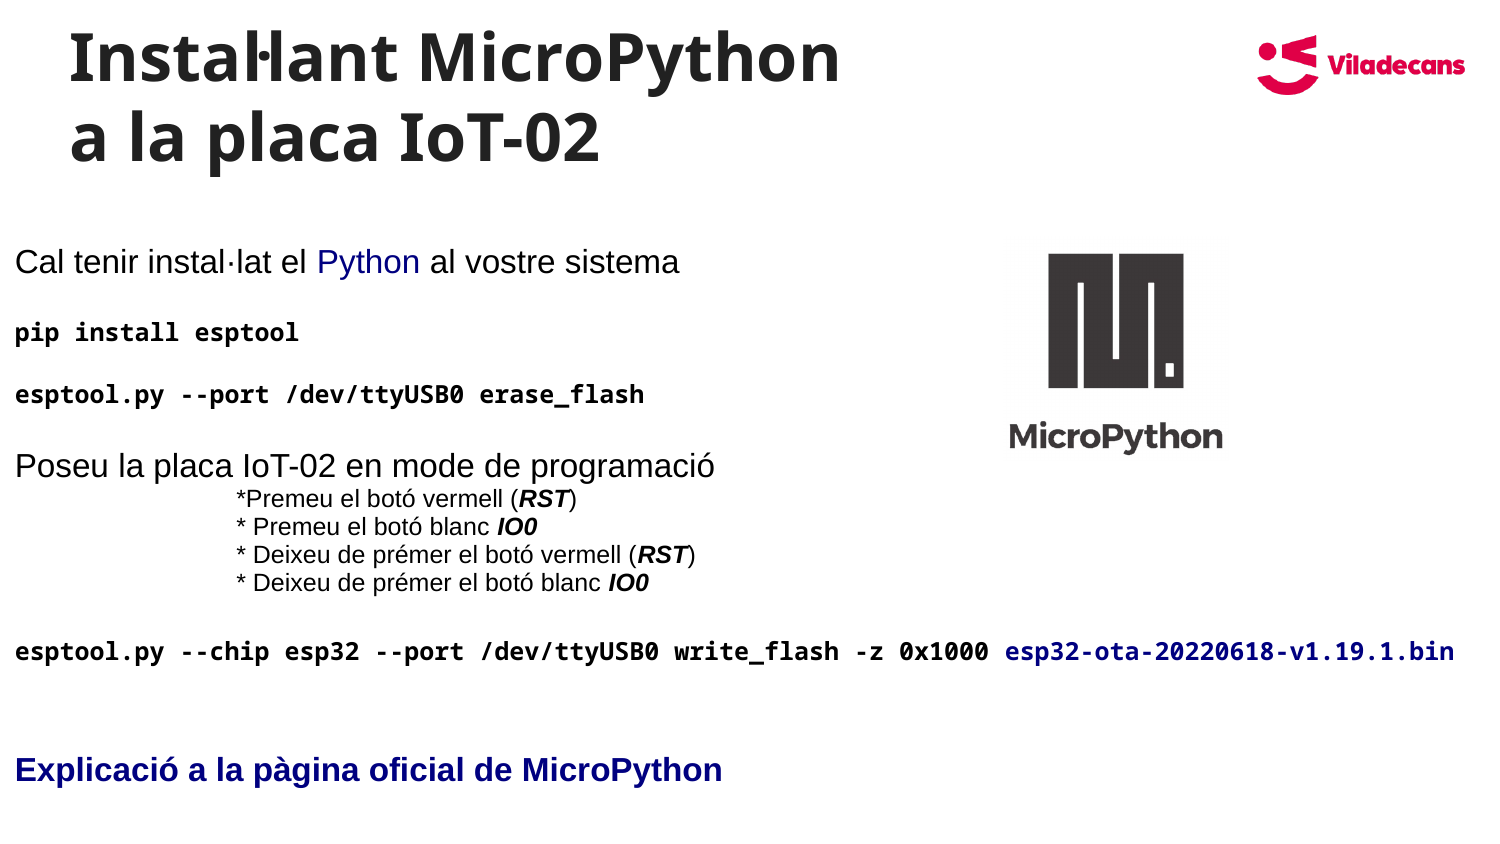

# Instal·lant MicroPython a la placa IoT-02
Cal tenir instal·lat el Python al vostre sistema
pip install esptool
esptool.py --port /dev/ttyUSB0 erase_flash
Poseu la placa IoT-02 en mode de programació
			*Premeu el botó vermell (RST)
			* Premeu el botó blanc IO0
			* Deixeu de prémer el botó vermell (RST)
			* Deixeu de prémer el botó blanc IO0
esptool.py --chip esp32 --port /dev/ttyUSB0 write_flash -z 0x1000 esp32-ota-20220618-v1.19.1.bin
Explicació a la pàgina oficial de MicroPython